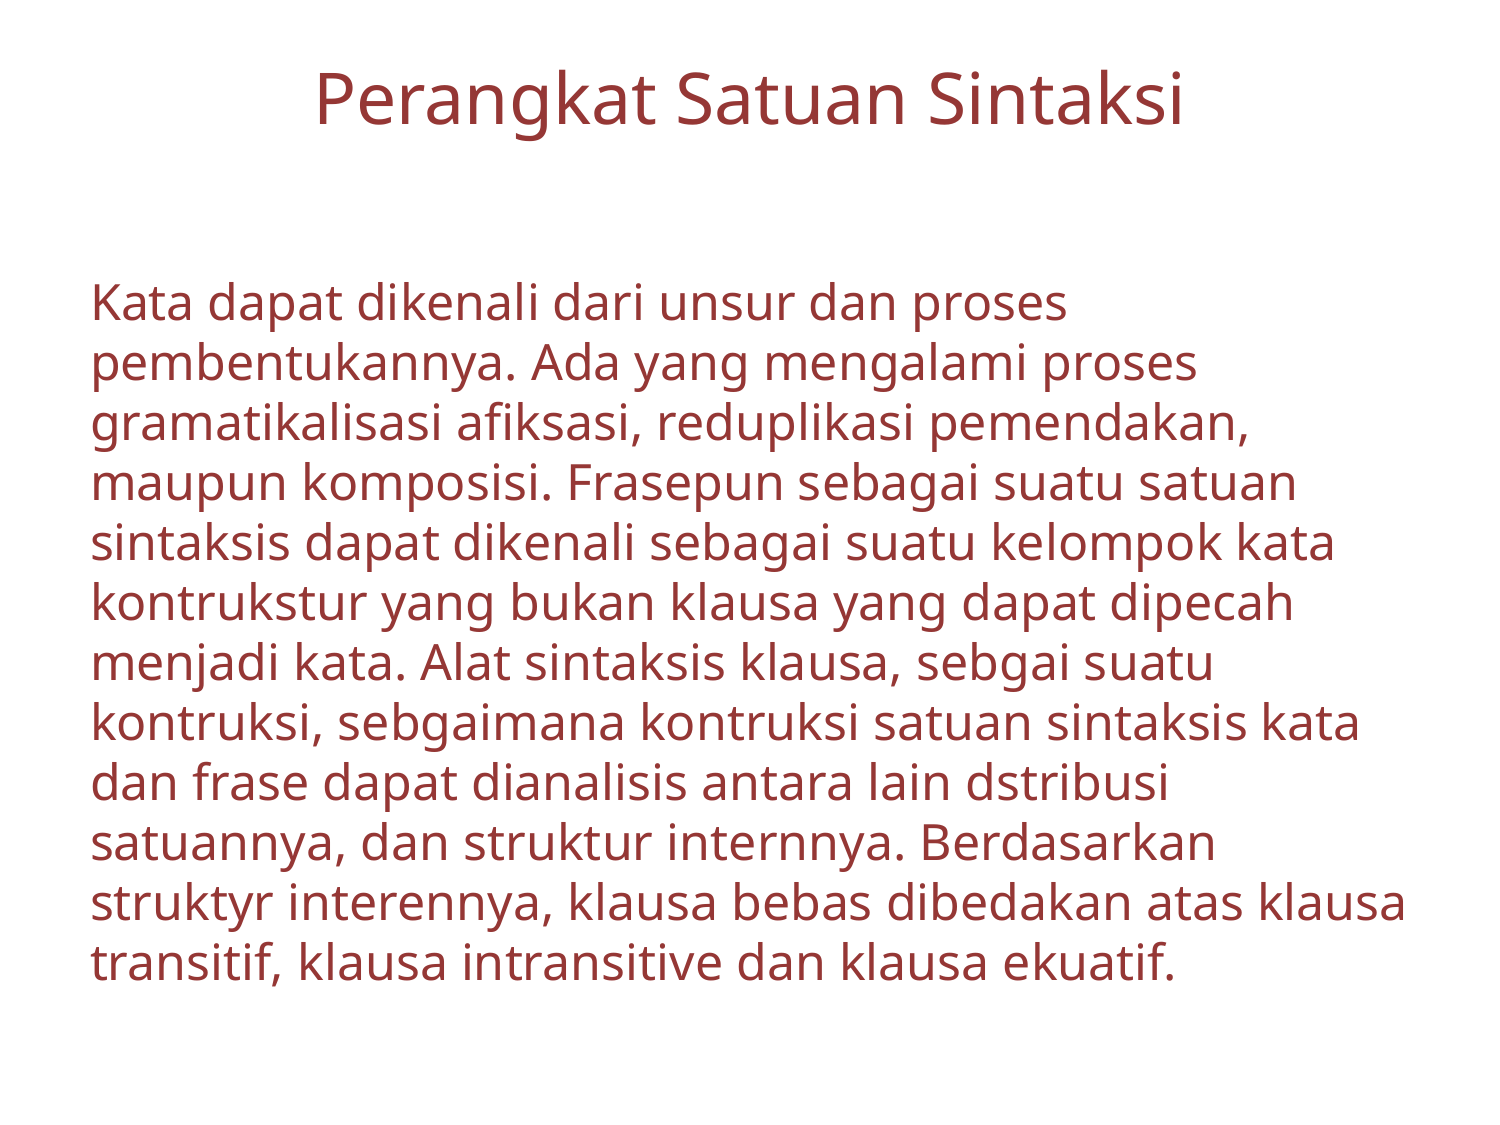

# Perangkat Satuan Sintaksi
Kata dapat dikenali dari unsur dan proses pembentukannya. Ada yang mengalami proses gramatikalisasi afiksasi, reduplikasi pemendakan, maupun komposisi. Frasepun sebagai suatu satuan sintaksis dapat dikenali sebagai suatu kelompok kata kontrukstur yang bukan klausa yang dapat dipecah menjadi kata. Alat sintaksis klausa, sebgai suatu kontruksi, sebgaimana kontruksi satuan sintaksis kata dan frase dapat dianalisis antara lain dstribusi satuannya, dan struktur internnya. Berdasarkan struktyr interennya, klausa bebas dibedakan atas klausa transitif, klausa intransitive dan klausa ekuatif.